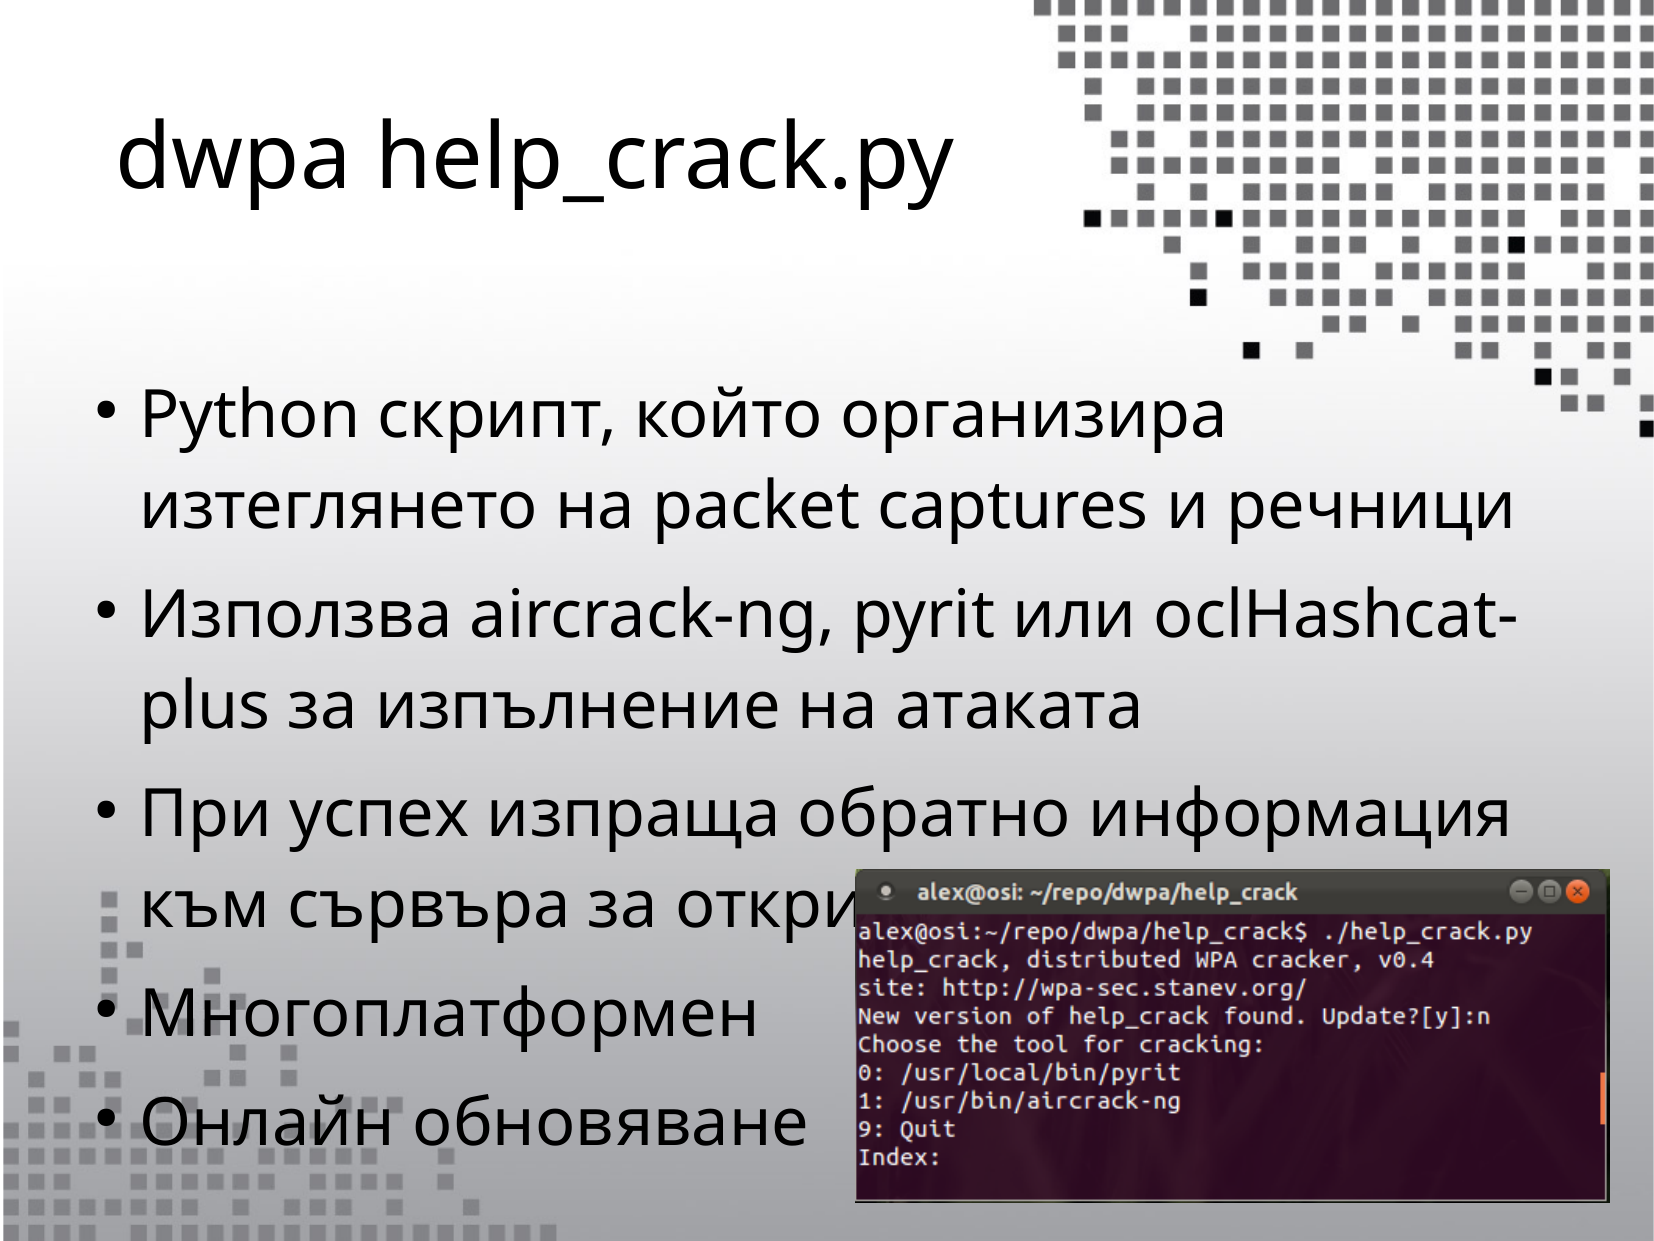

# dwpa help_crack.py
Python скрипт, който организира изтеглянето на packet captures и речници
Използва aircrack-ng, pyrit или oclHashcat-plus за изпълнение на атаката
При успех изпраща обратно информация към сървъра за открития PSK
Многоплатформен
Онлайн обновяване